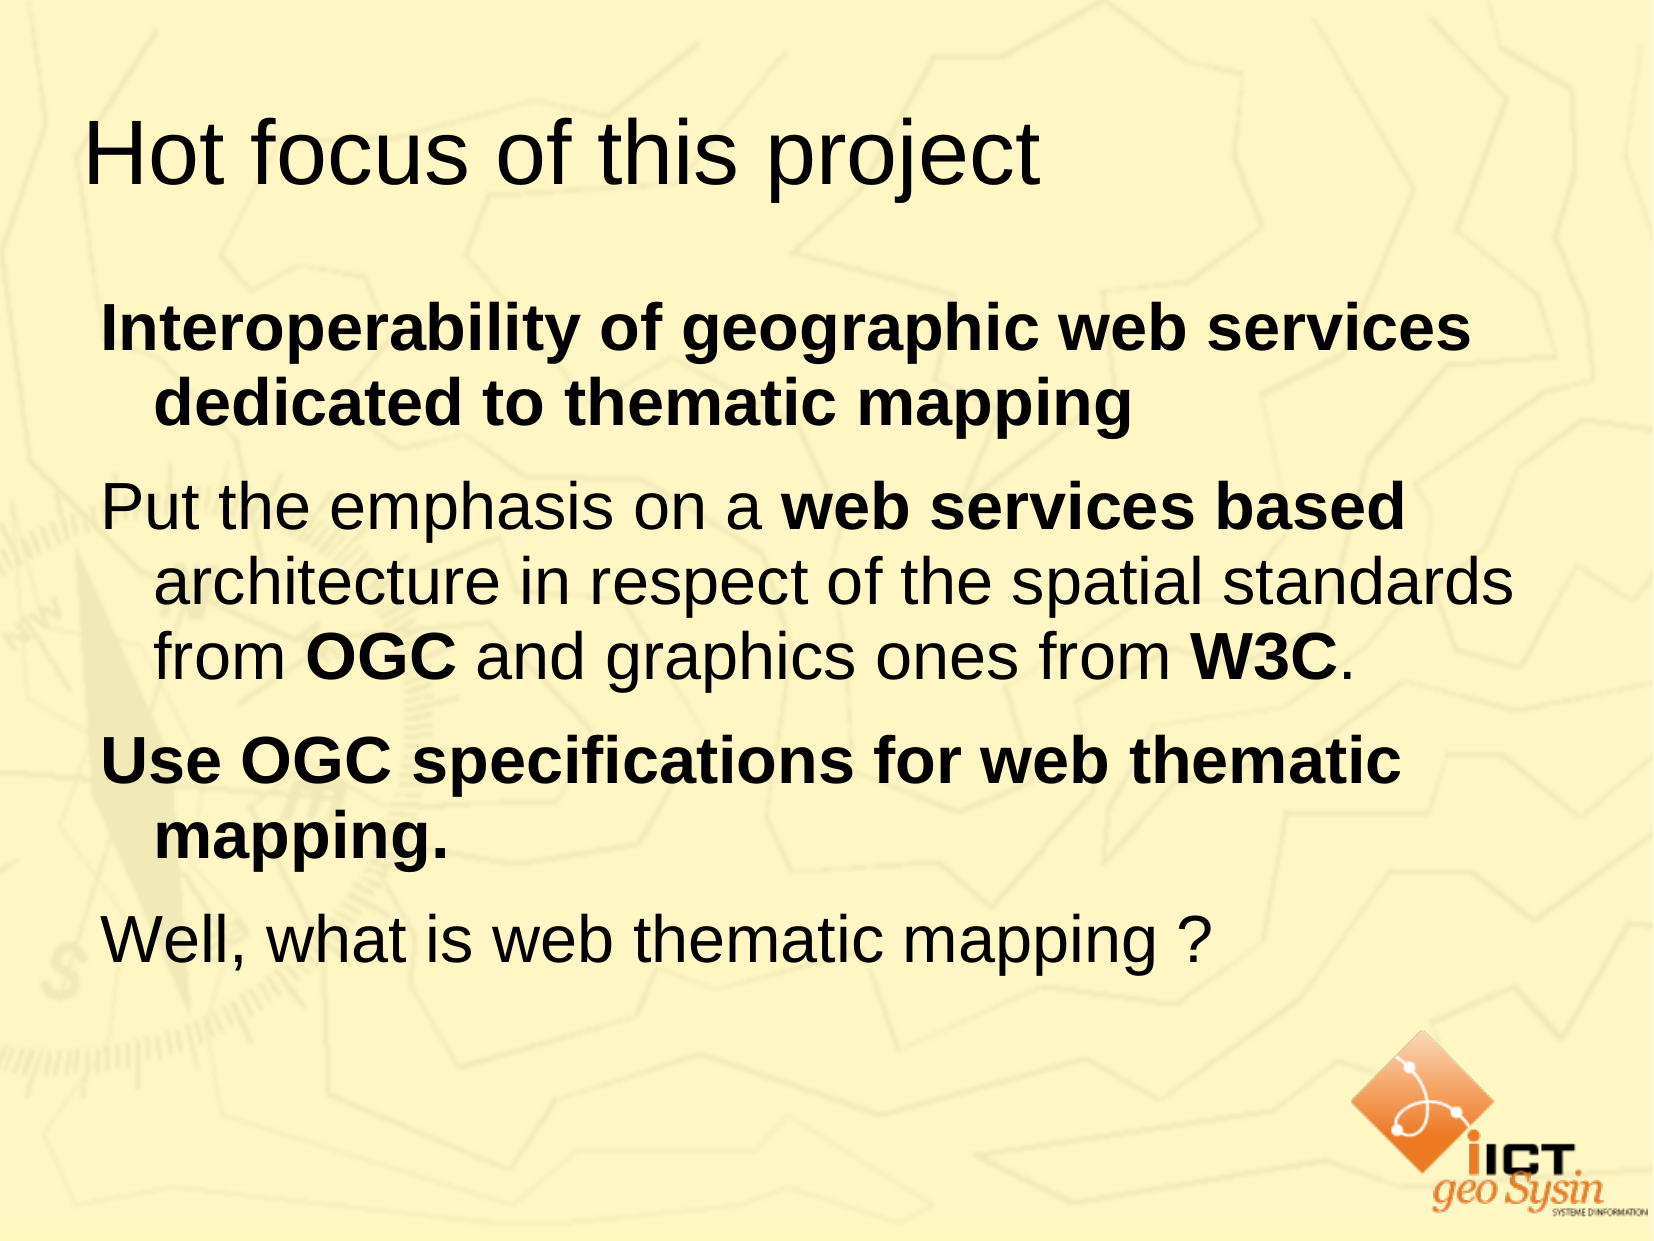

# Hot focus of this project
Interoperability of geographic web services dedicated to thematic mapping
Put the emphasis on a web services based architecture in respect of the spatial standards from OGC and graphics ones from W3C.
Use OGC specifications for web thematic mapping.
Well, what is web thematic mapping ?